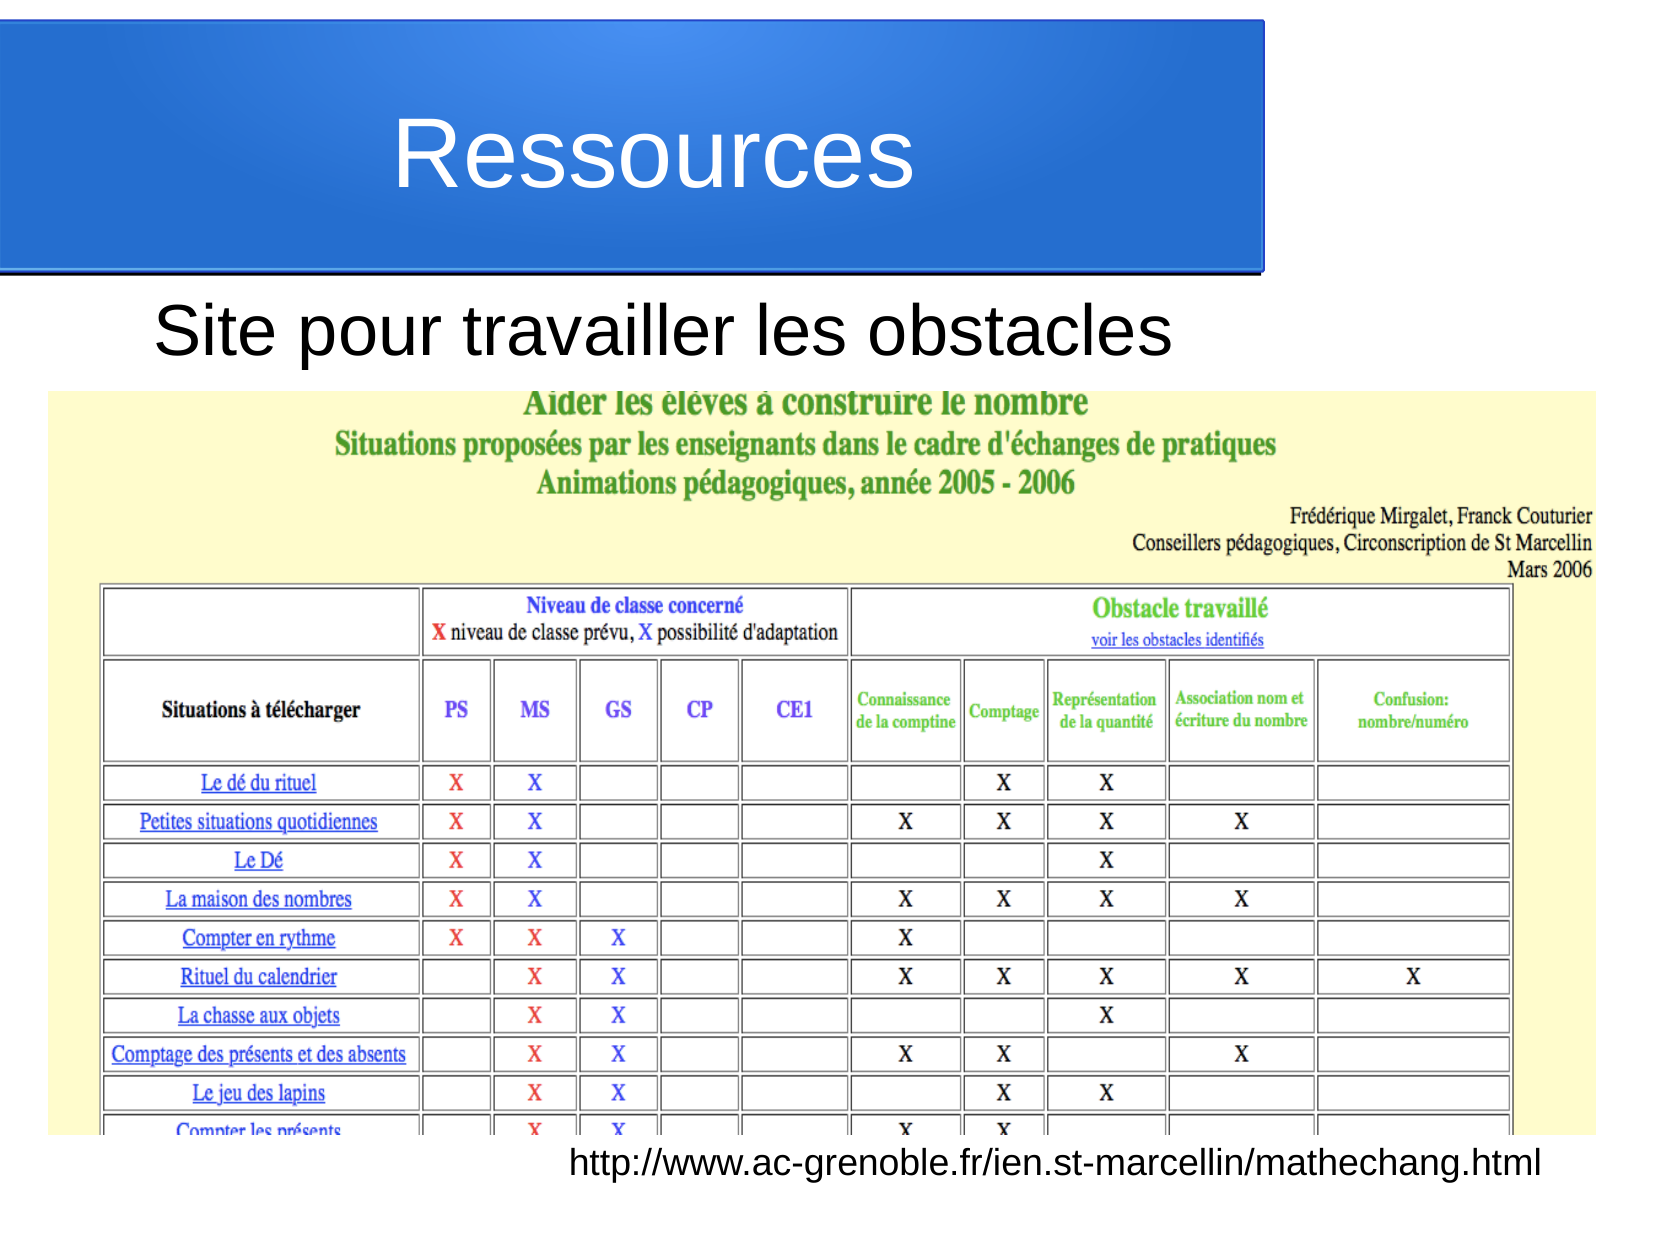

# Ressources
Site pour travailler les obstacles
http://www.ac-grenoble.fr/ien.st-marcellin/mathechang.html